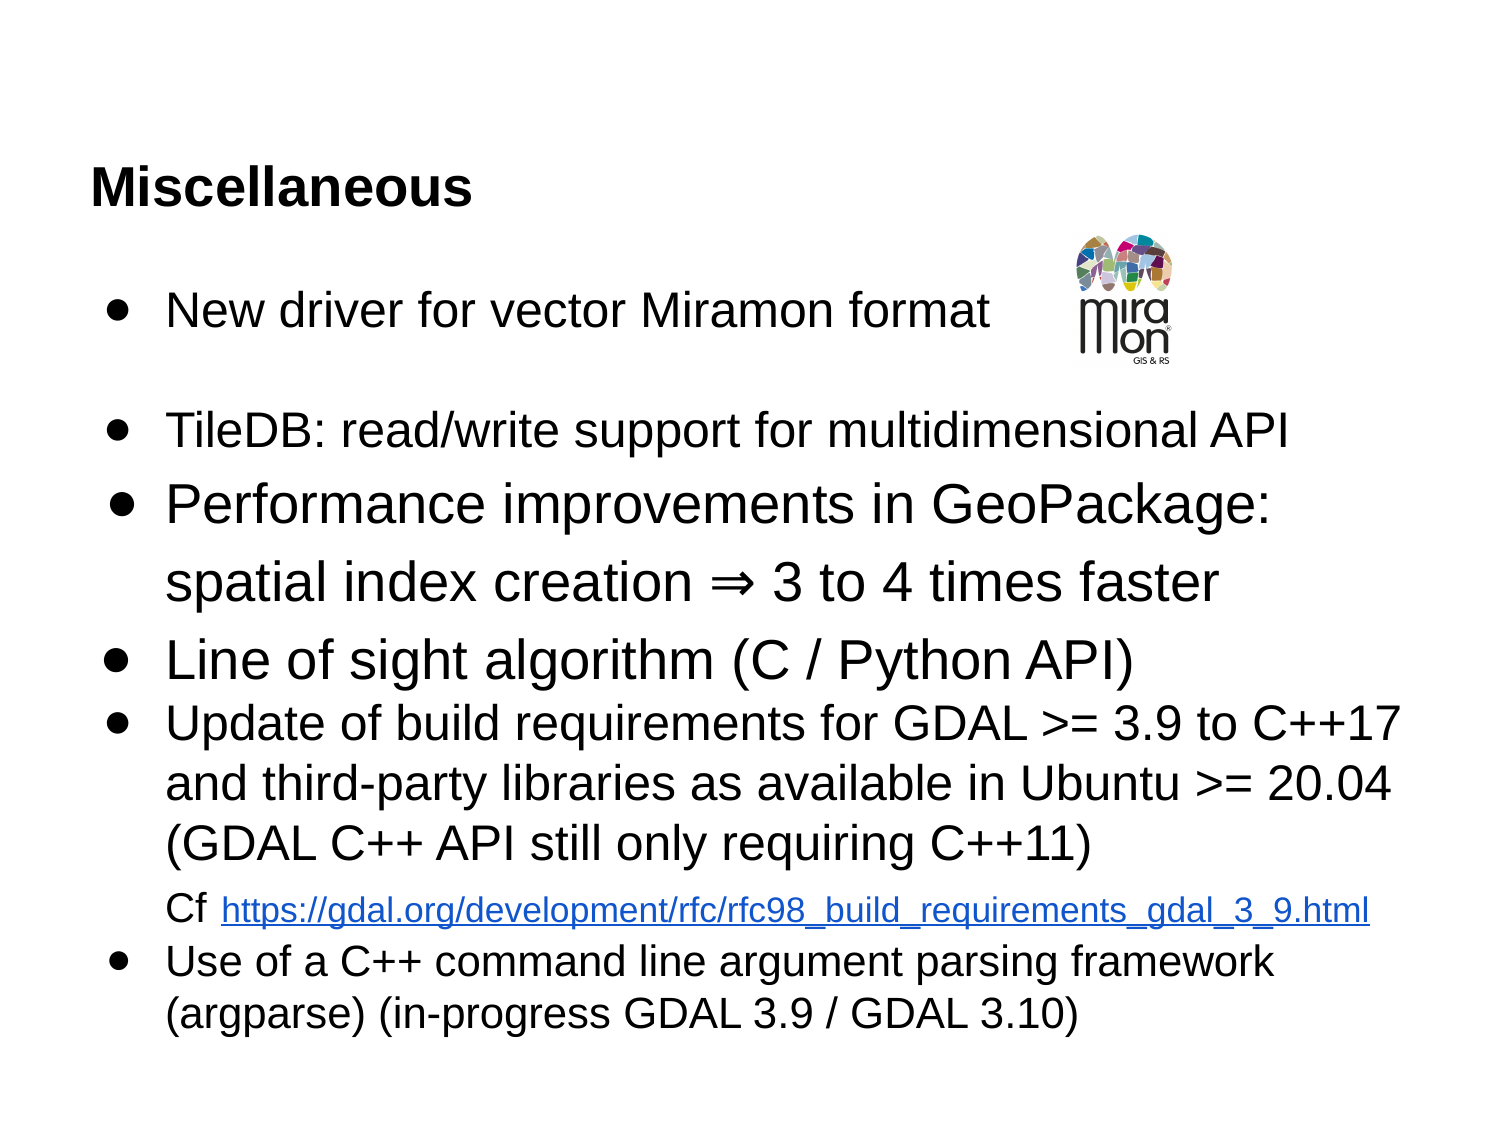

# Miscellaneous
New driver for vector Miramon format
TileDB: read/write support for multidimensional API
Performance improvements in GeoPackage: spatial index creation ⇒ 3 to 4 times faster
Line of sight algorithm (C / Python API)
Update of build requirements for GDAL >= 3.9 to C++17 and third-party libraries as available in Ubuntu >= 20.04
(GDAL C++ API still only requiring C++11)
Cf https://gdal.org/development/rfc/rfc98_build_requirements_gdal_3_9.html
Use of a C++ command line argument parsing framework (argparse) (in-progress GDAL 3.9 / GDAL 3.10)